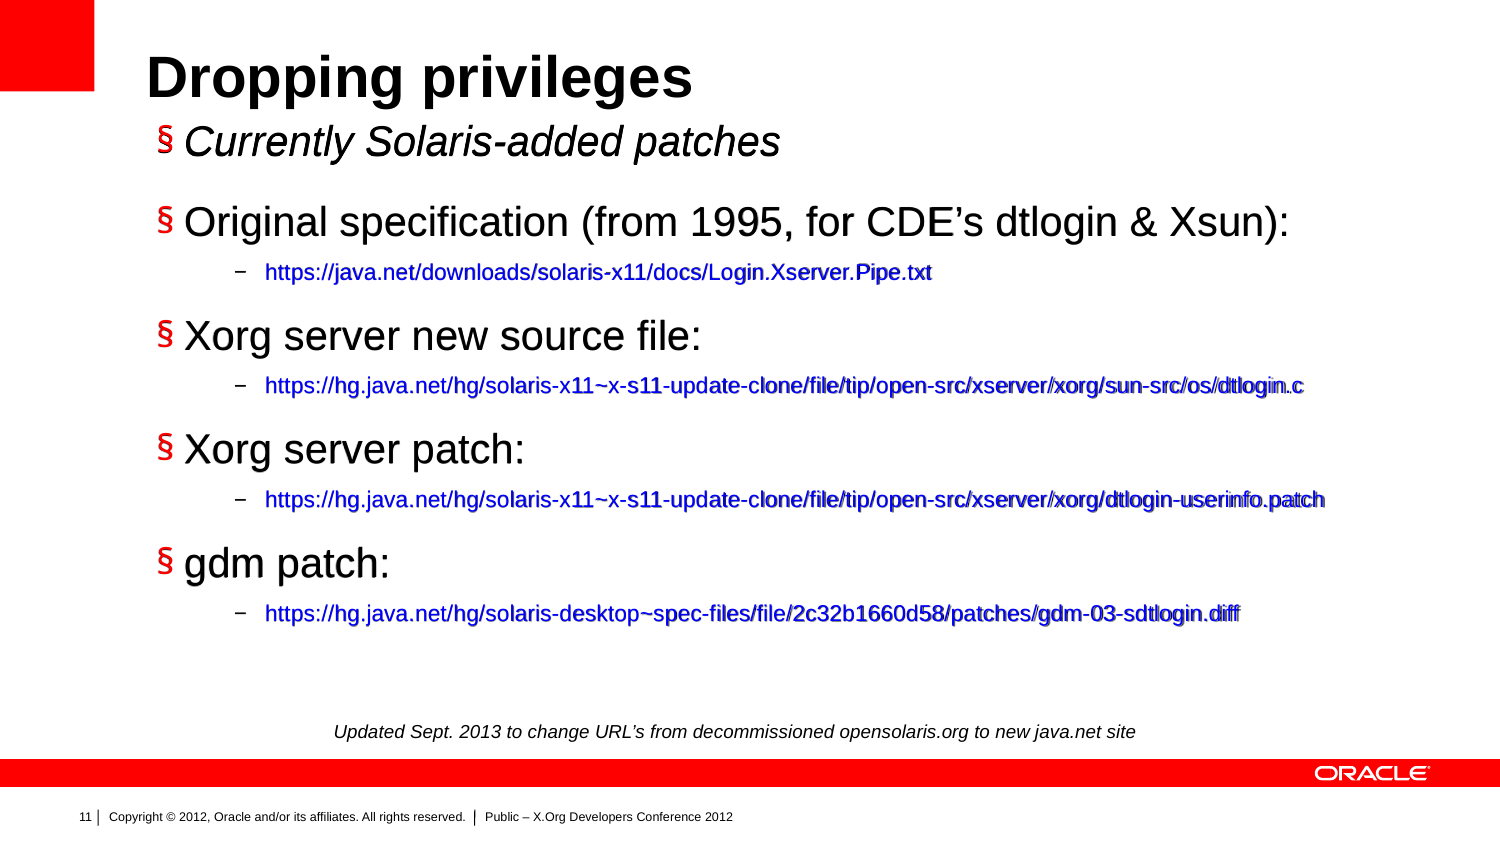

# Dropping privileges
Currently Solaris-added patches
Original specification (from 1995, for CDE’s dtlogin & Xsun):
https://java.net/downloads/solaris-x11/docs/Login.Xserver.Pipe.txt
Xorg server new source file:
https://hg.java.net/hg/solaris-x11~x-s11-update-clone/file/tip/open-src/xserver/xorg/sun-src/os/dtlogin.c
Xorg server patch:
https://hg.java.net/hg/solaris-x11~x-s11-update-clone/file/tip/open-src/xserver/xorg/dtlogin-userinfo.patch
gdm patch:
https://hg.java.net/hg/solaris-desktop~spec-files/file/2c32b1660d58/patches/gdm-03-sdtlogin.diff
Updated Sept. 2013 to change URL’s from decommissioned opensolaris.org to new java.net site